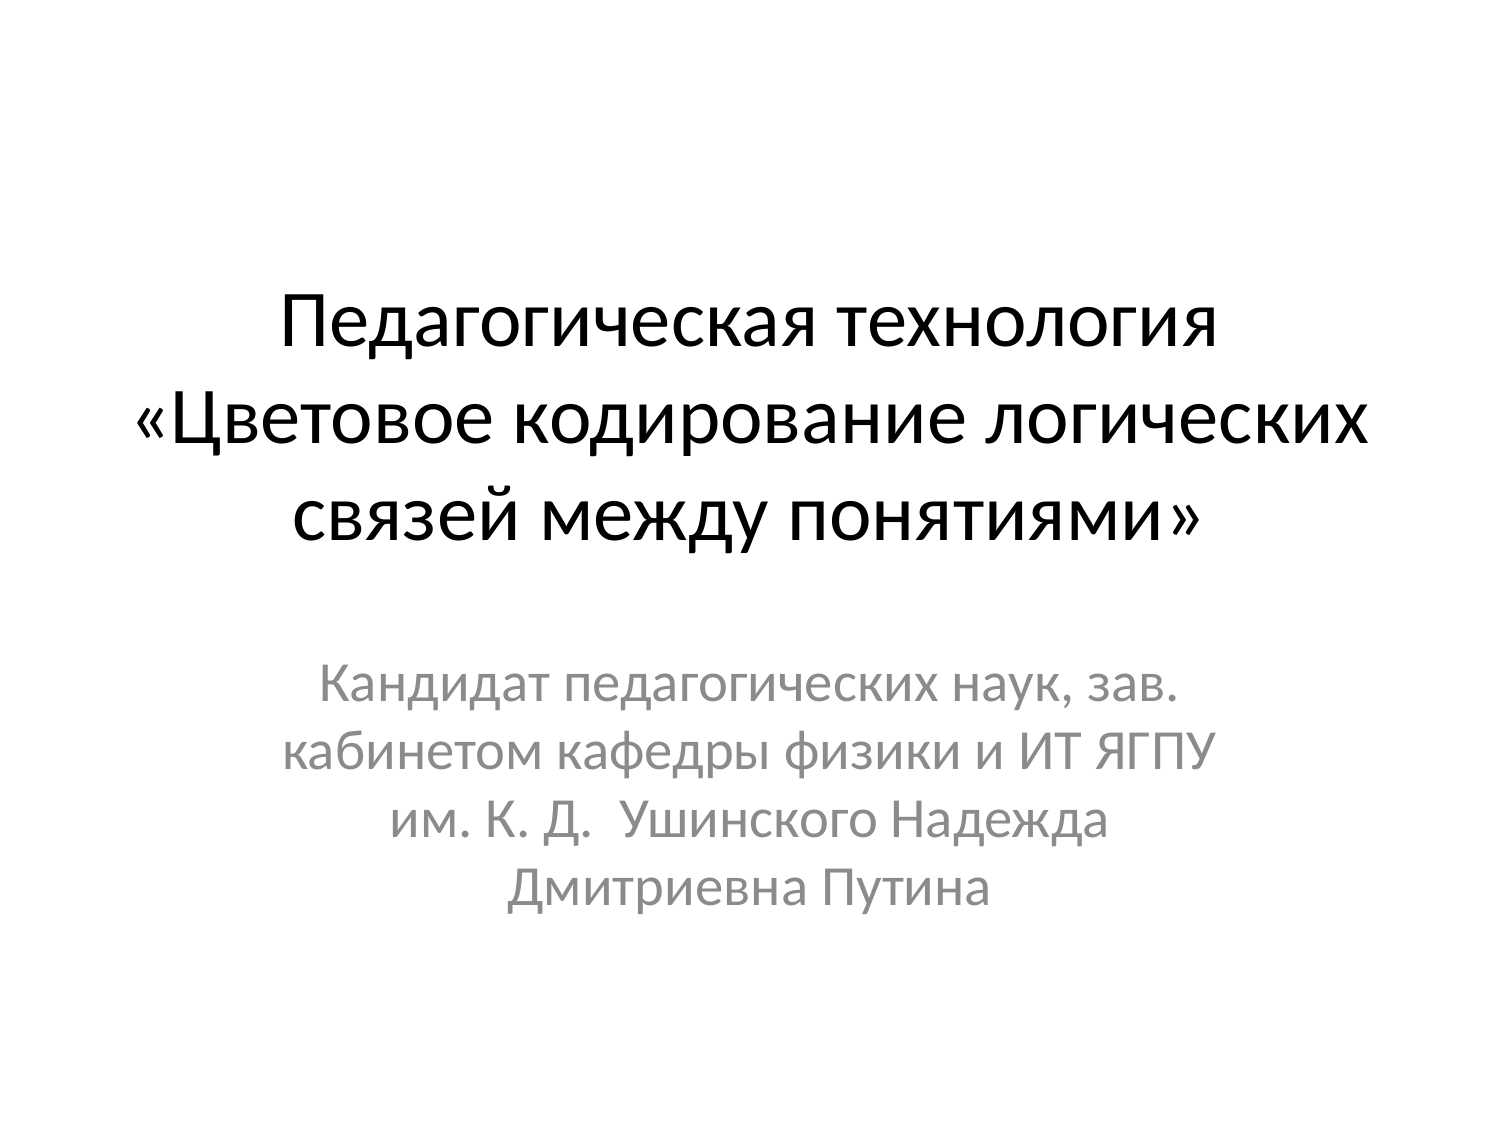

Педагогическая технология «Цветовое кодирование логических связей между понятиями»
Кандидат педагогических наук, зав. кабинетом кафедры физики и ИТ ЯГПУ им. К. Д. Ушинского Надежда Дмитриевна Путина